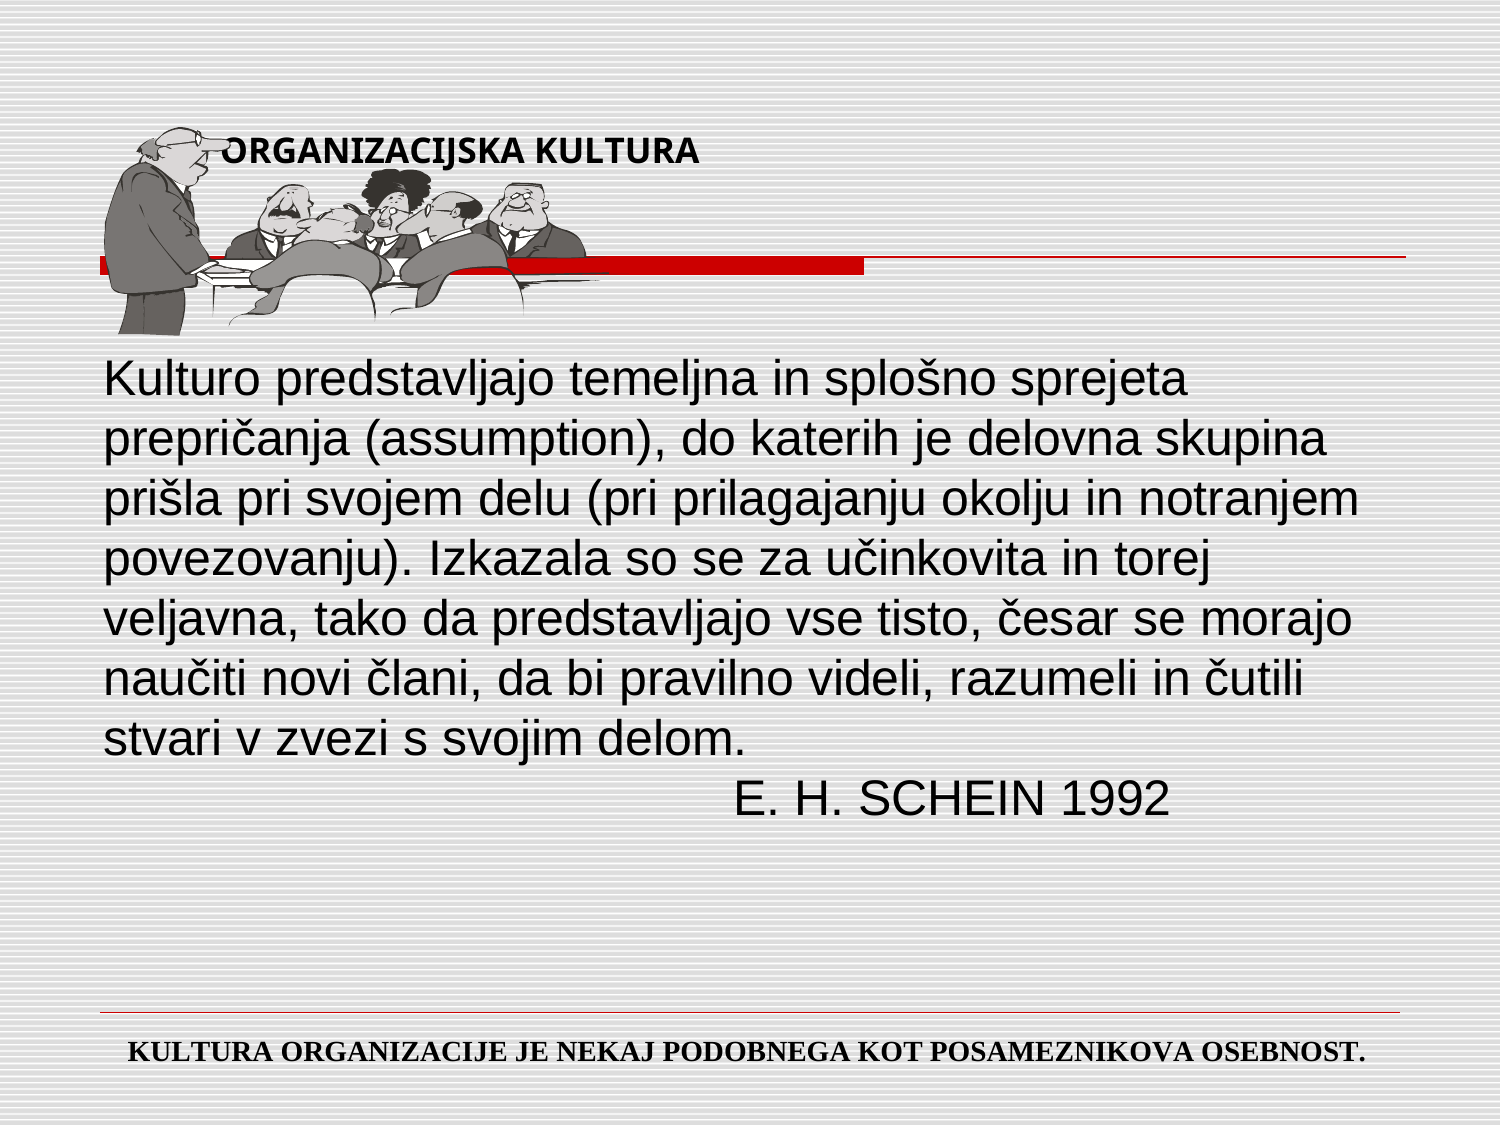

# ORGANIZACIJSKA KULTURA
Kulturo predstavljajo temeljna in splošno sprejeta prepričanja (assumption), do katerih je delovna skupina prišla pri svojem delu (pri prilagajanju okolju in notranjem povezovanju). Izkazala so se za učinkovita in torej veljavna, tako da predstavljajo vse tisto, česar se morajo naučiti novi člani, da bi pravilno videli, razumeli in čutili stvari v zvezi s svojim delom.
 E. H. SCHEIN 1992
KULTURA ORGANIZACIJE JE NEKAJ PODOBNEGA KOT POSAMEZNIKOVA OSEBNOST.